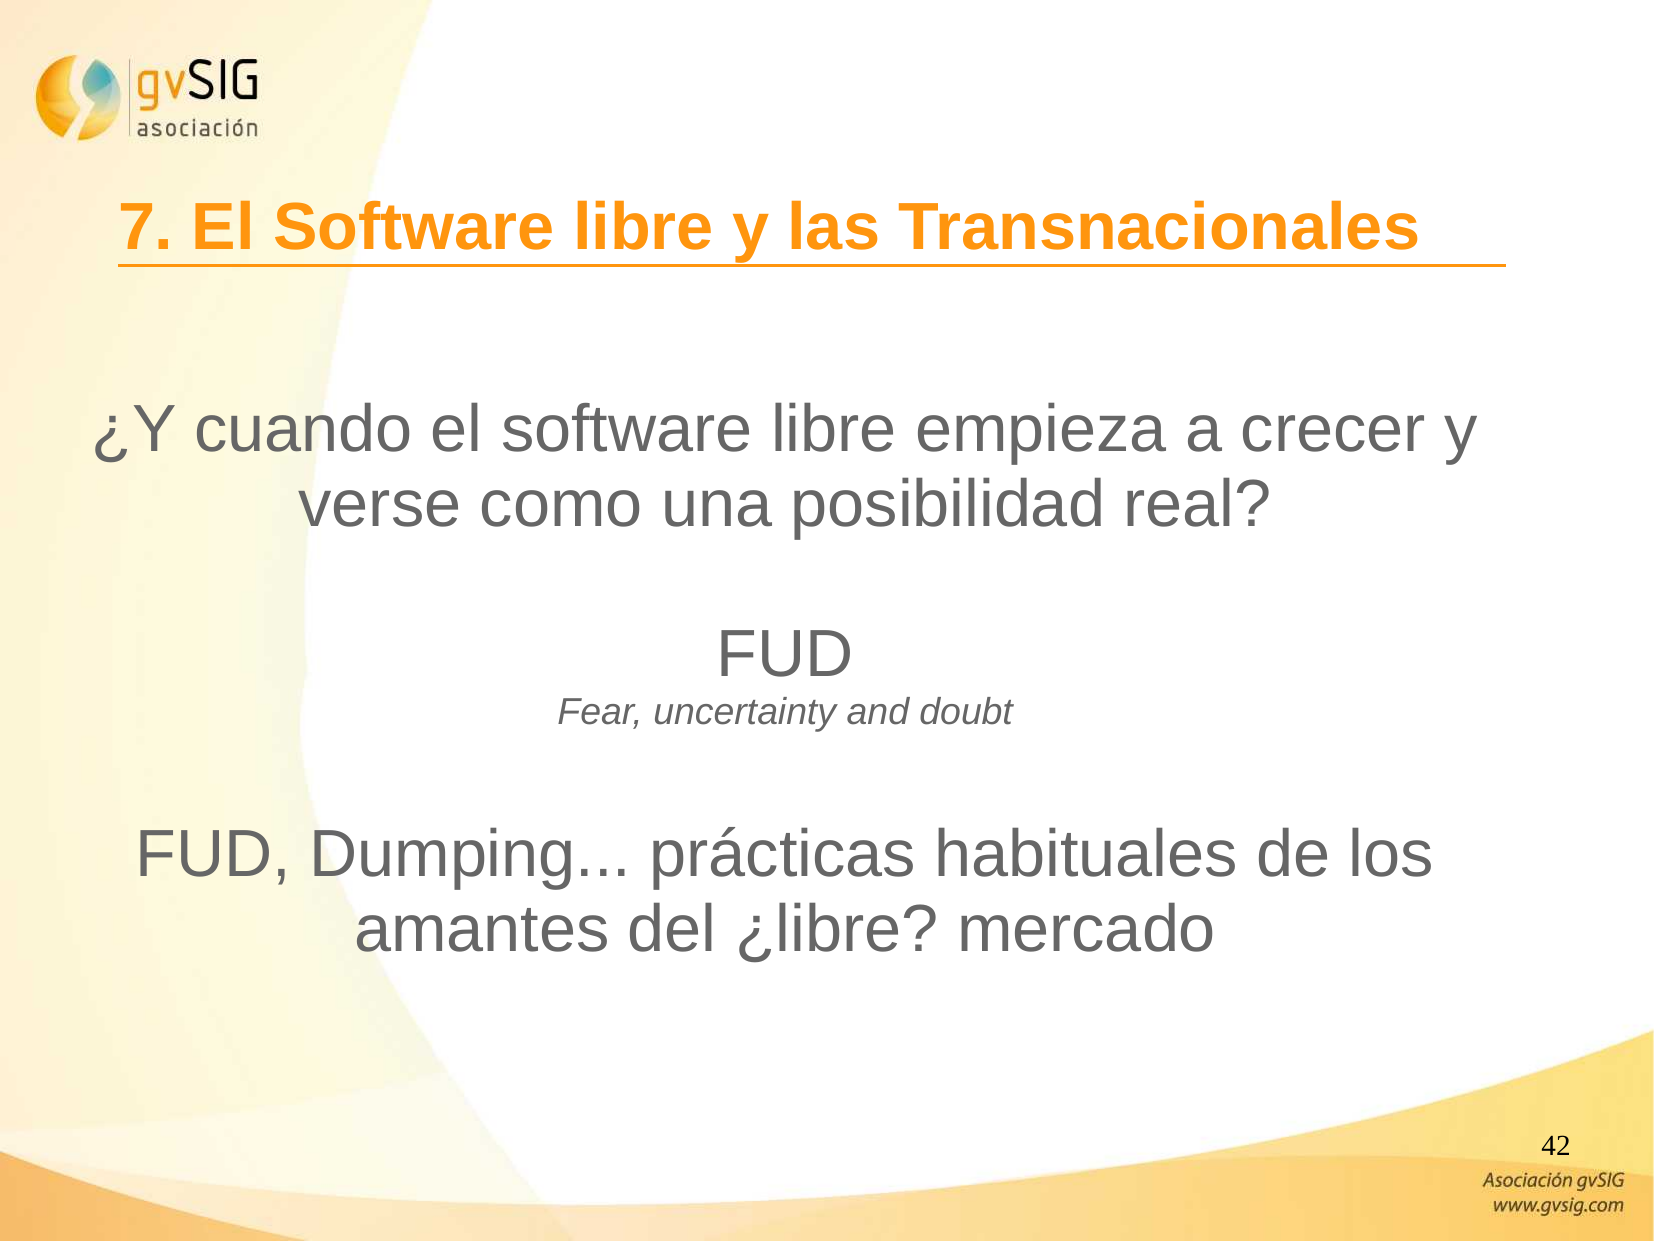

# 7. El Software libre y las Transnacionales
¿Y cuando el software libre empieza a crecer y verse como una posibilidad real?
FUD
Fear, uncertainty and doubt
FUD, Dumping... prácticas habituales de los amantes del ¿libre? mercado
42